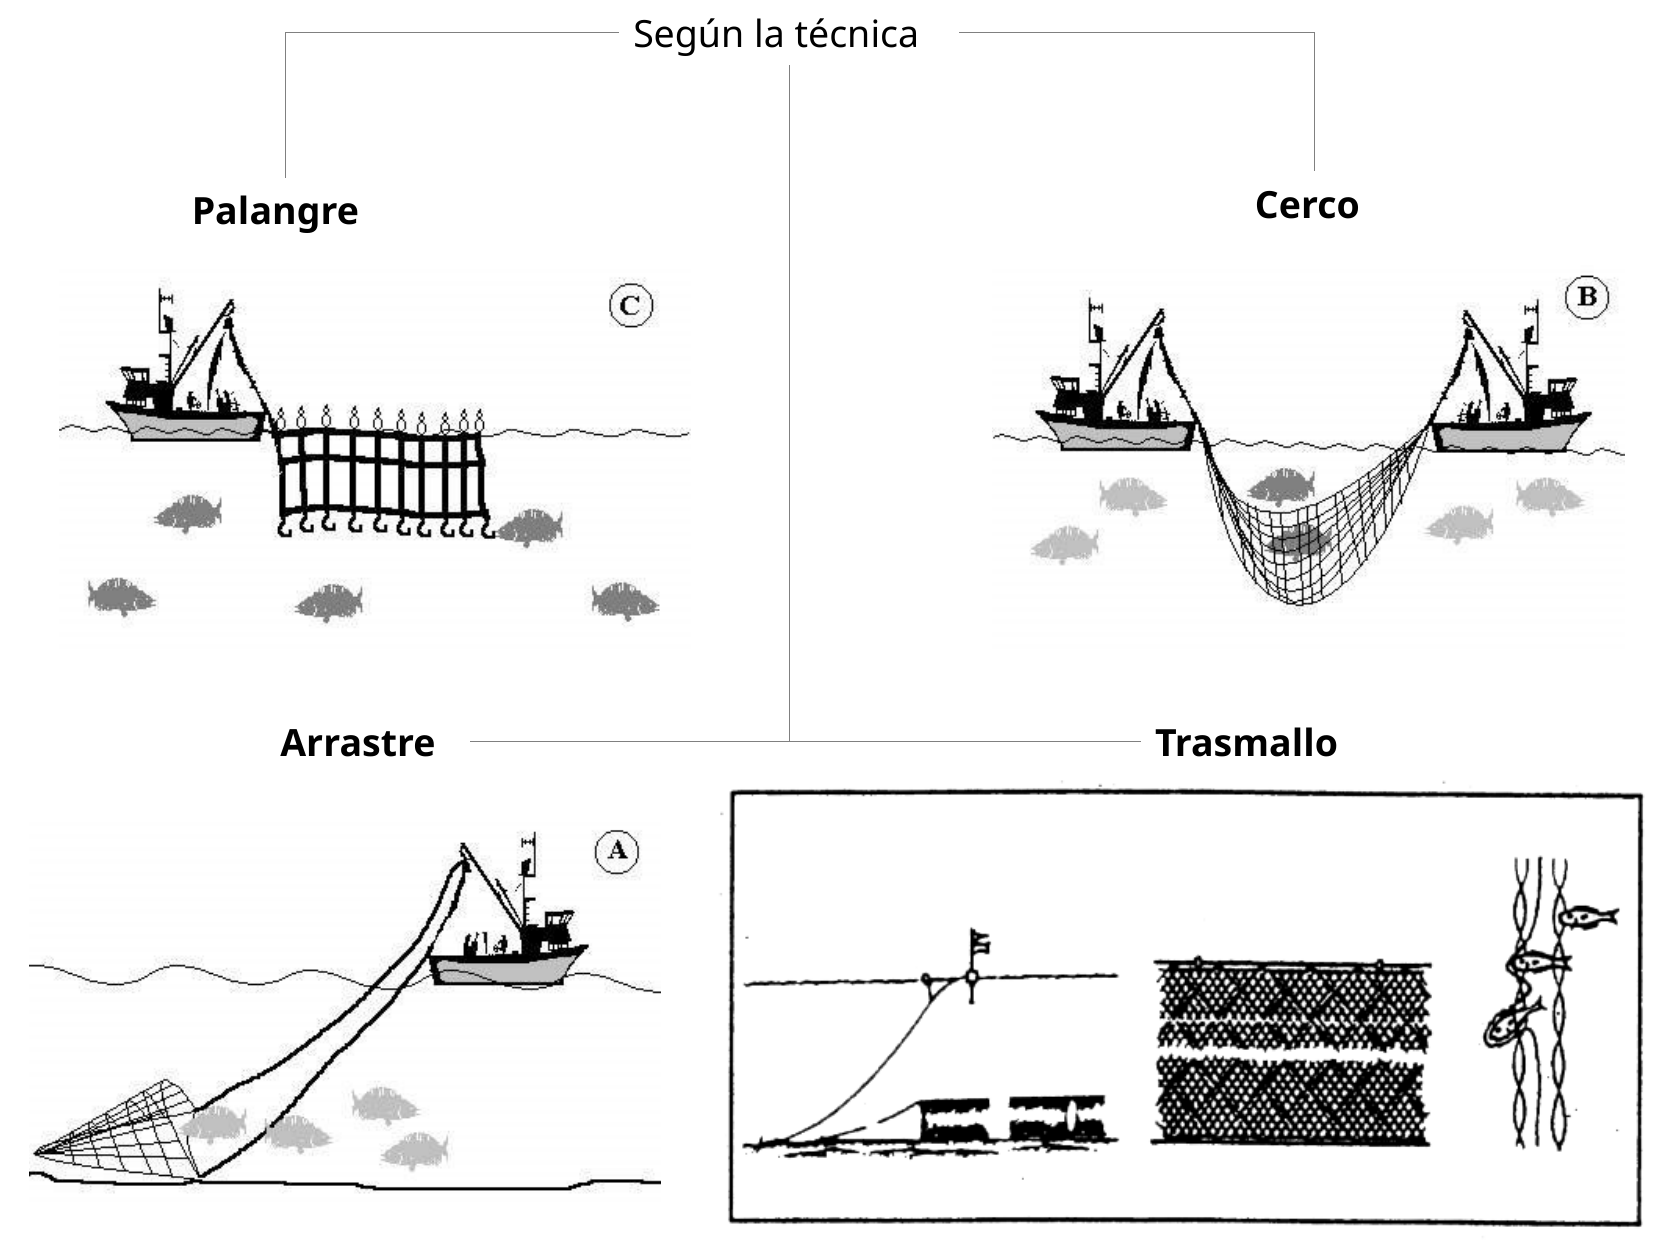

Según la técnica
Cerco
Palangre
Arrastre
Trasmallo